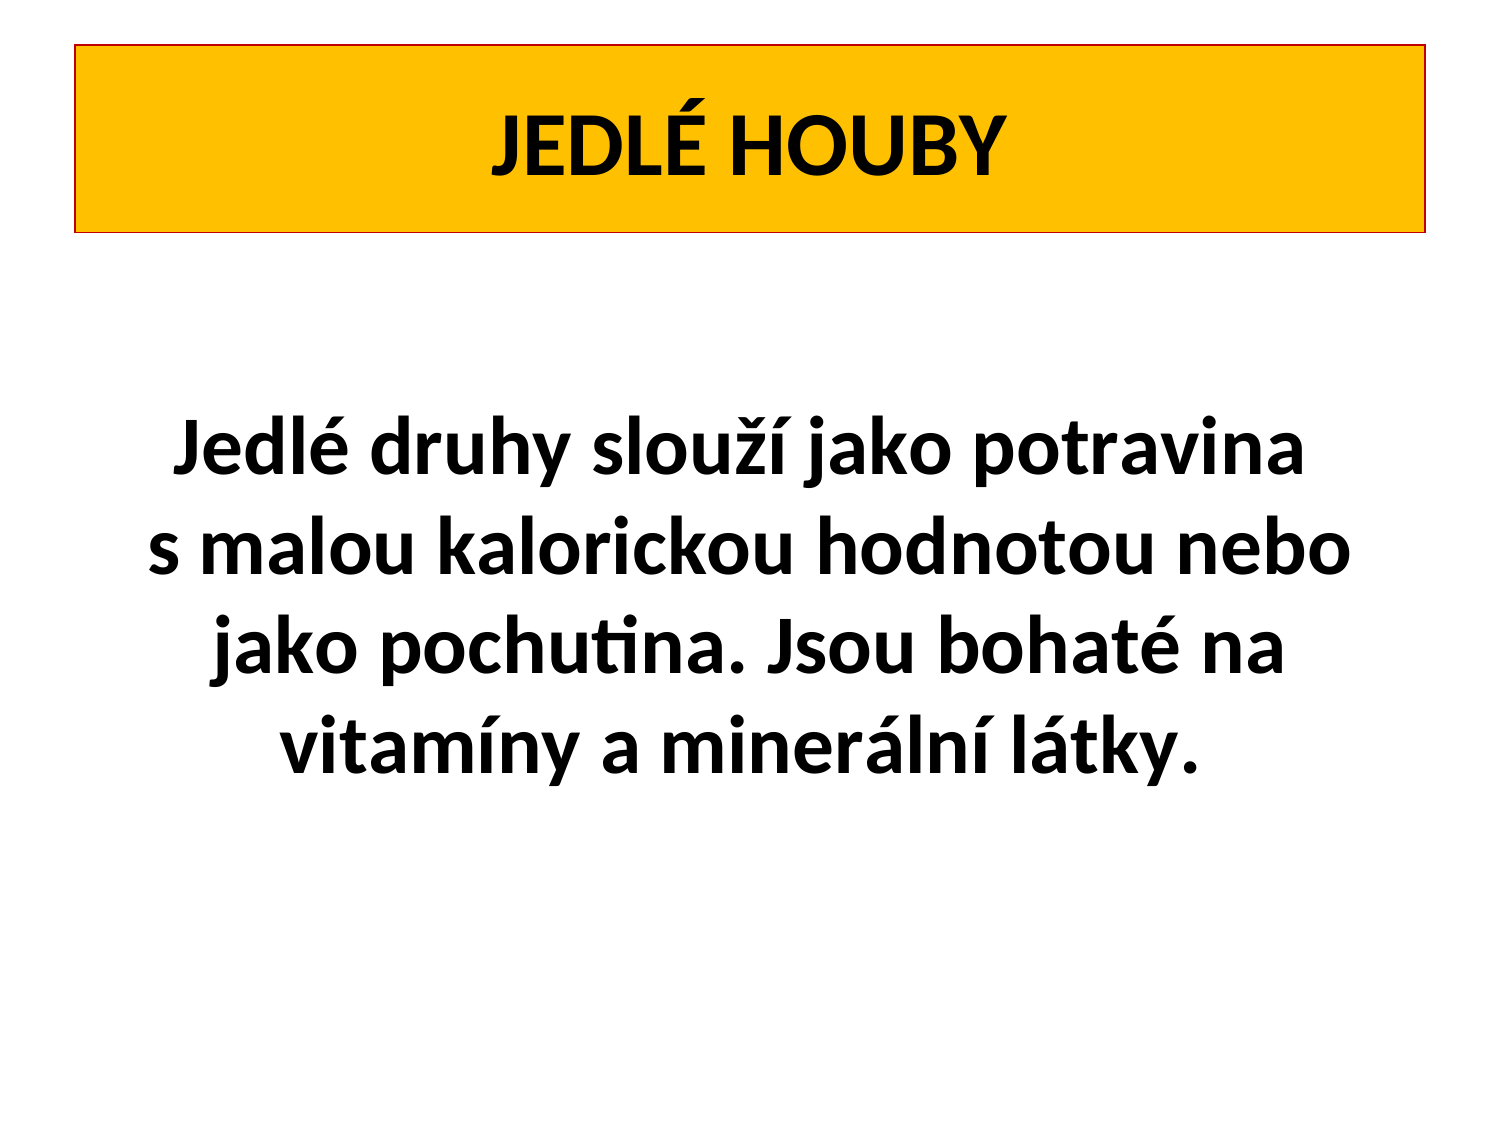

# JEDLÉ HOUBY
Jedlé druhy slouží jako potravina
s malou kalorickou hodnotou nebo jako pochutina. Jsou bohaté na vitamíny a minerální látky.